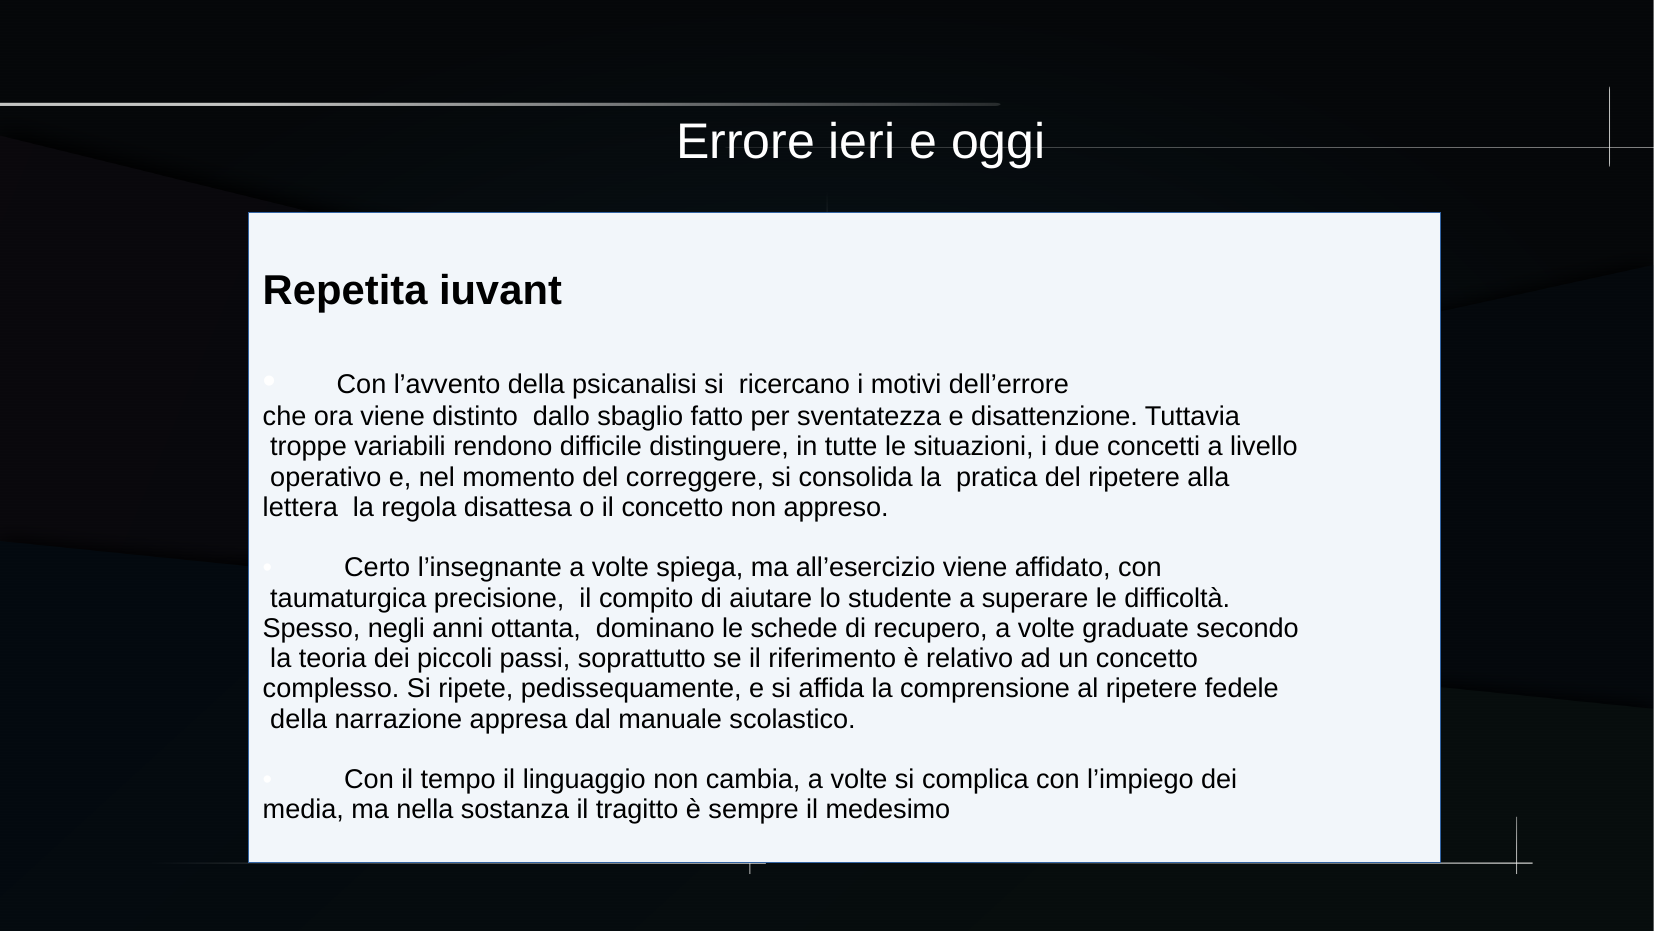

Errore ieri e oggi
Repetita iuvant
•	Con l’avvento della psicanalisi si ricercano i motivi dell’errore
che ora viene distinto dallo sbaglio fatto per sventatezza e disattenzione. Tuttavia
 troppe variabili rendono difficile distinguere, in tutte le situazioni, i due concetti a livello
 operativo e, nel momento del correggere, si consolida la pratica del ripetere alla
lettera la regola disattesa o il concetto non appreso.
•	 Certo l’insegnante a volte spiega, ma all’esercizio viene affidato, con
 taumaturgica precisione,  il compito di aiutare lo studente a superare le difficoltà.
Spesso, negli anni ottanta,  dominano le schede di recupero, a volte graduate secondo
 la teoria dei piccoli passi, soprattutto se il riferimento è relativo ad un concetto
complesso. Si ripete, pedissequamente, e si affida la comprensione al ripetere fedele
 della narrazione appresa dal manuale scolastico.
•	 Con il tempo il linguaggio non cambia, a volte si complica con l’impiego dei
media, ma nella sostanza il tragitto è sempre il medesimo